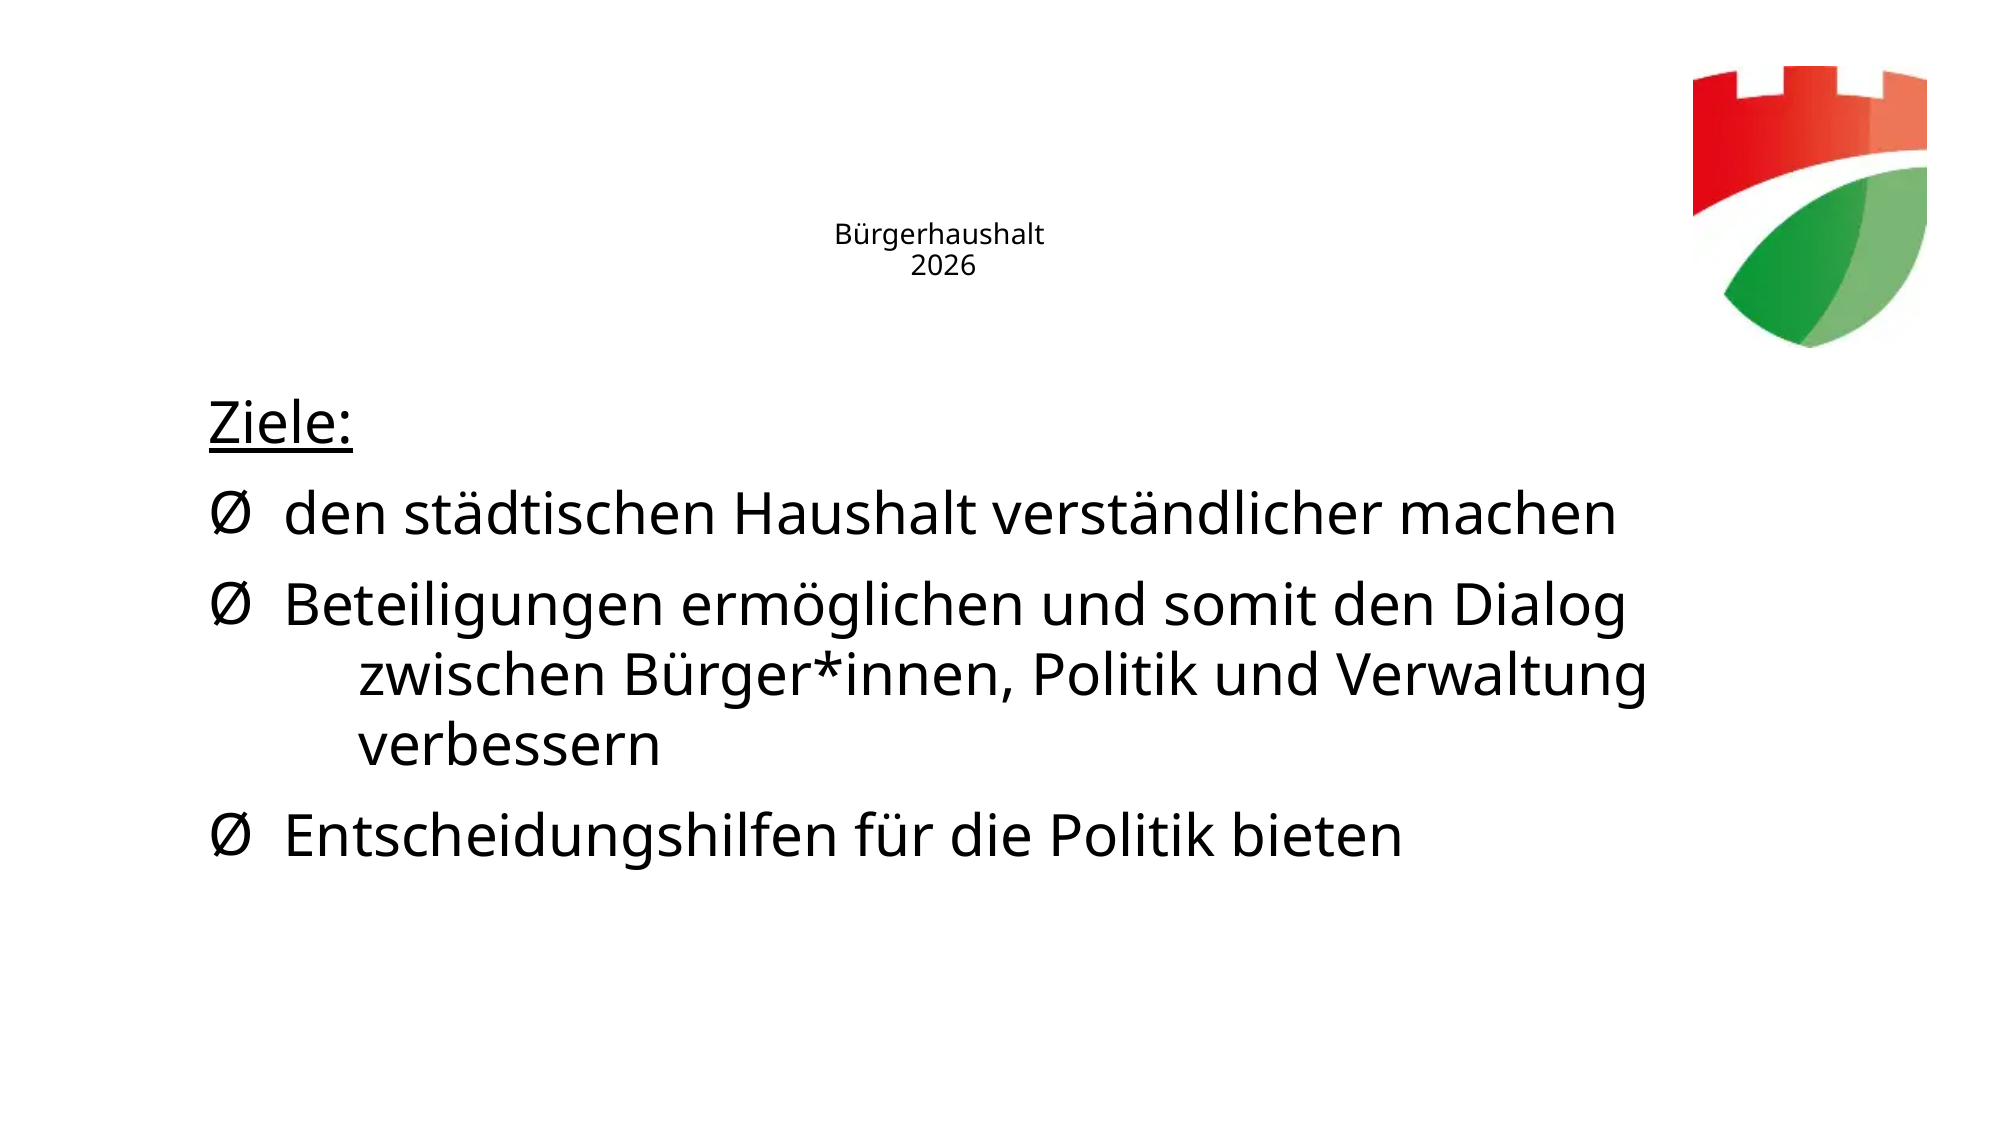

# Bürgerhaushalt 2026
Ziele:
den städtischen Haushalt verständlicher machen
Beteiligungen ermöglichen und somit den Dialog zwischen Bürger*innen, Politik und Verwaltung verbessern
Entscheidungshilfen für die Politik bieten